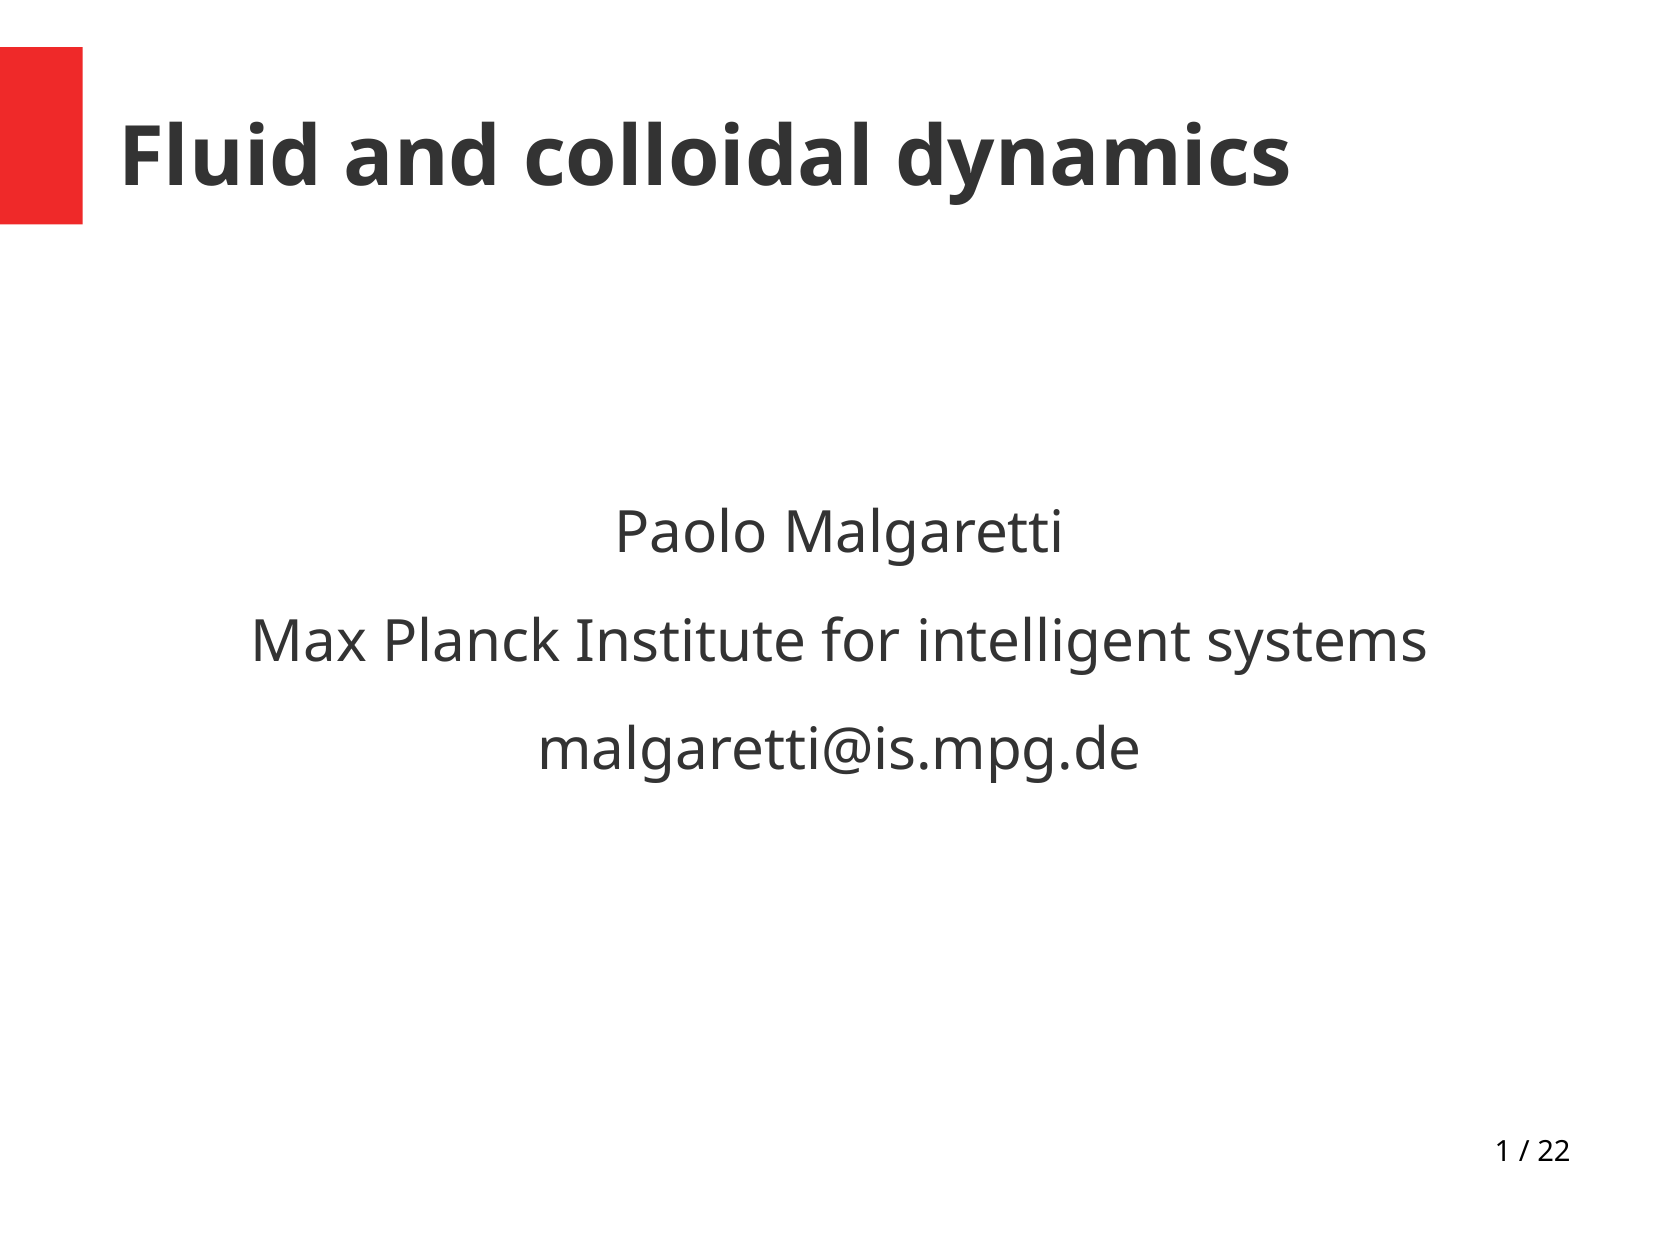

# Fluid and colloidal dynamics
Paolo Malgaretti
Max Planck Institute for intelligent systems
malgaretti@is.mpg.de
1